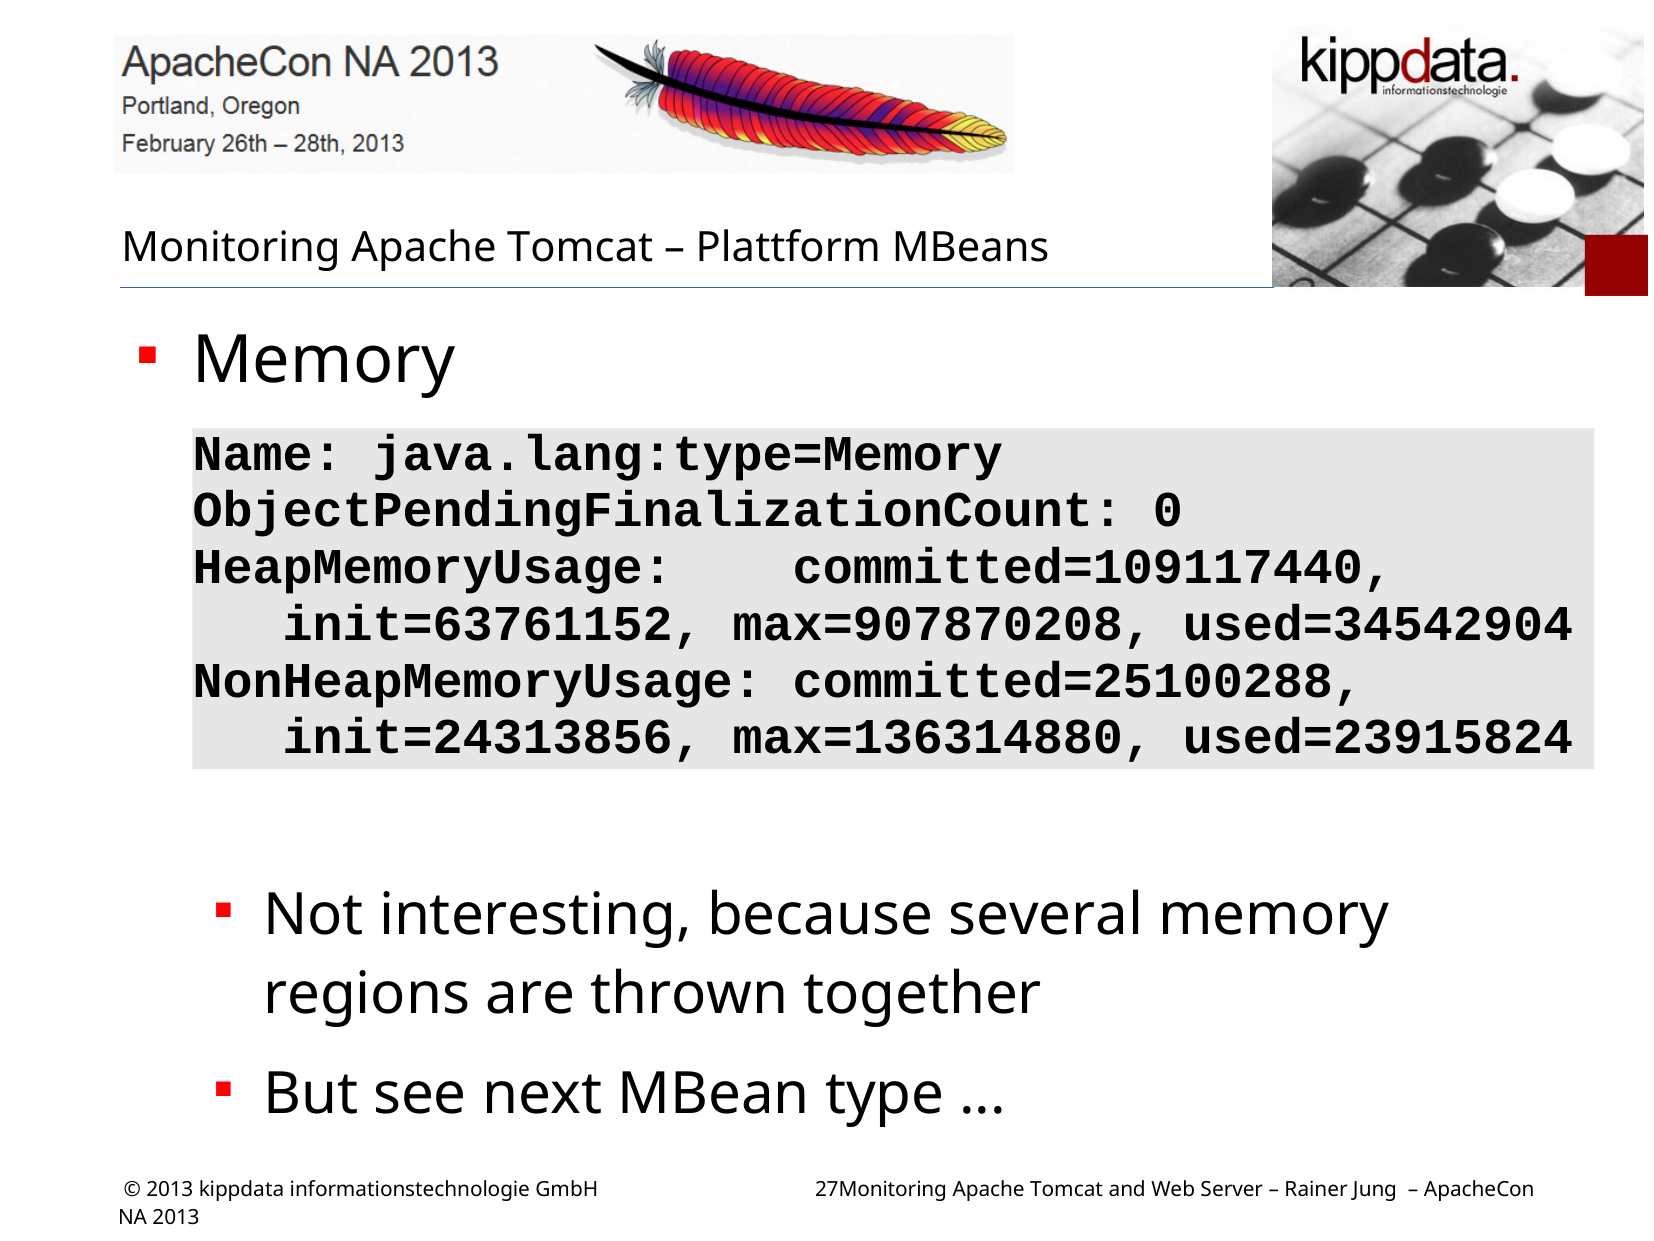

# Monitoring Apache Tomcat – Plattform MBeans
Memory
Not interesting, because several memory regions are thrown together
But see next MBean type ...
Name: java.lang:type=Memory
ObjectPendingFinalizationCount: 0
HeapMemoryUsage: committed=109117440,
 init=63761152, max=907870208, used=34542904
NonHeapMemoryUsage: committed=25100288,
 init=24313856, max=136314880, used=23915824